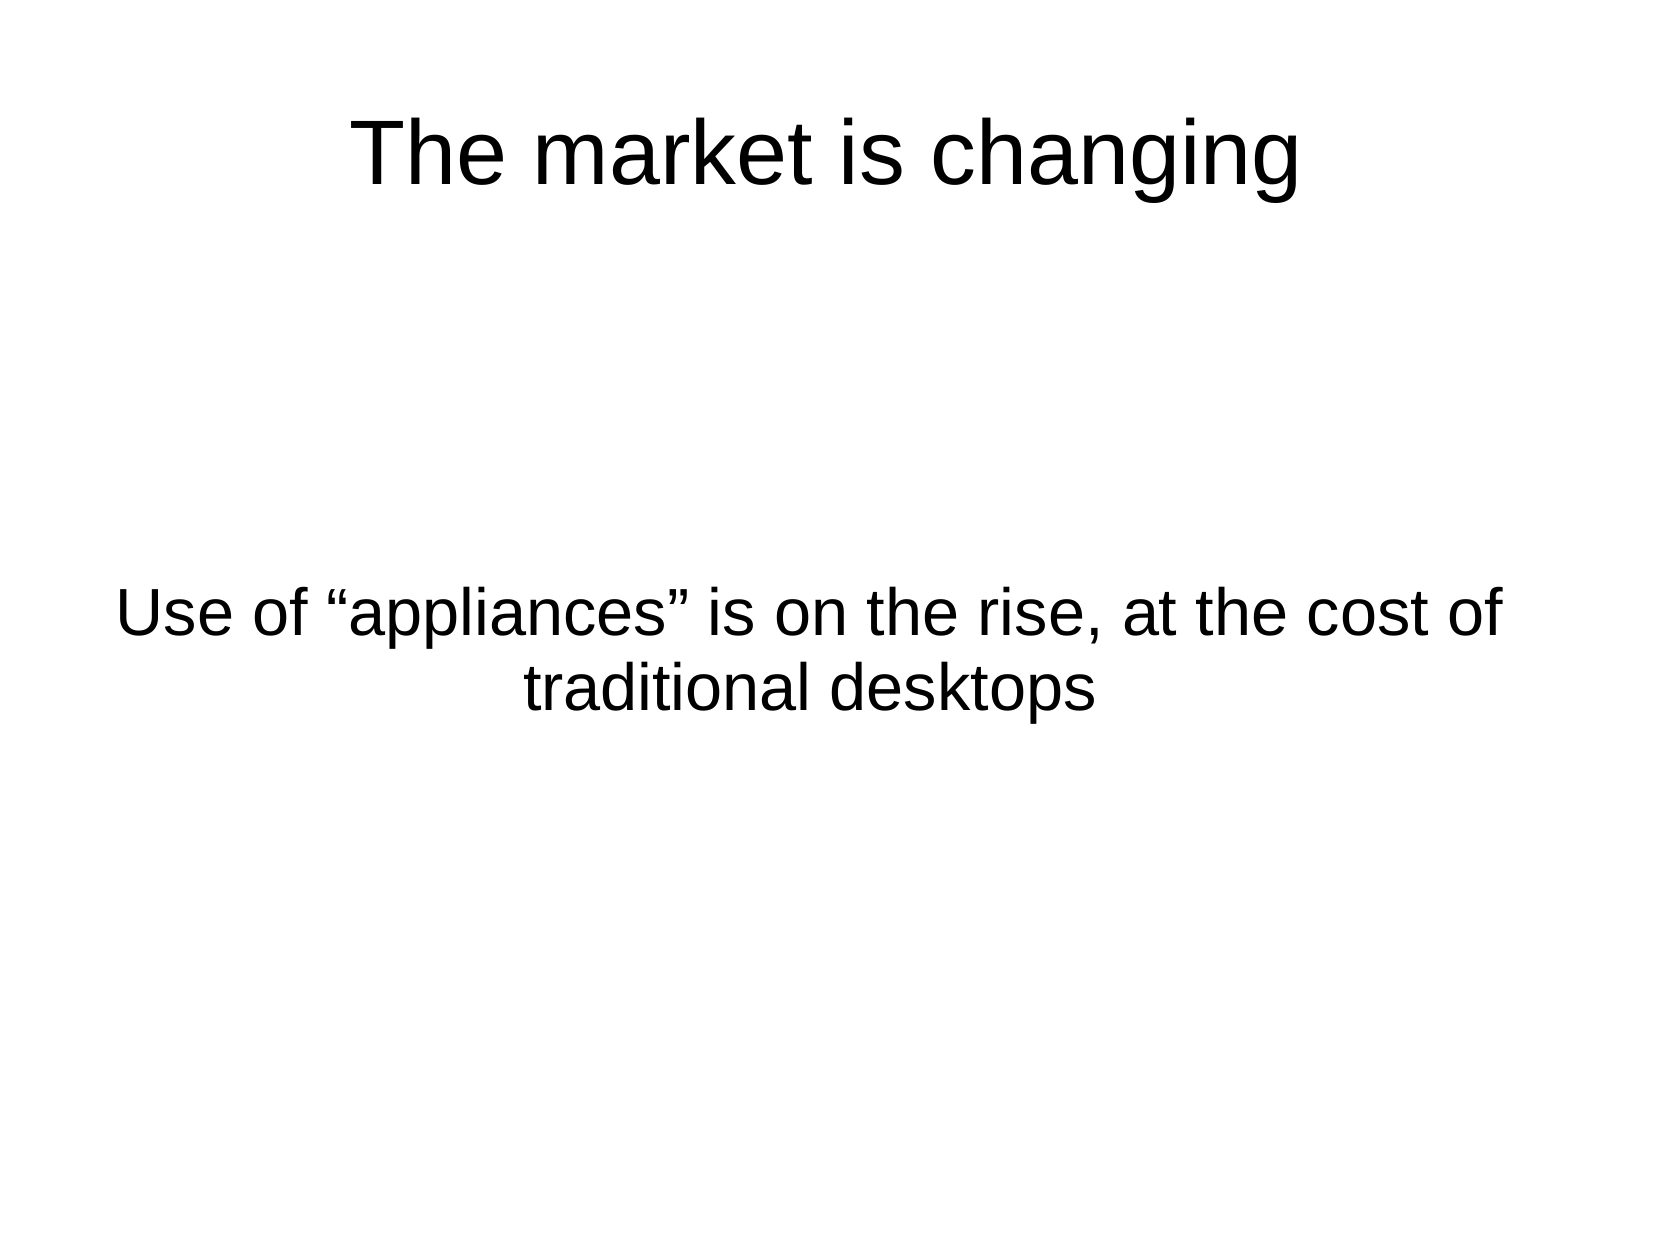

# The market is changing
Use of “appliances” is on the rise, at the cost of traditional desktops